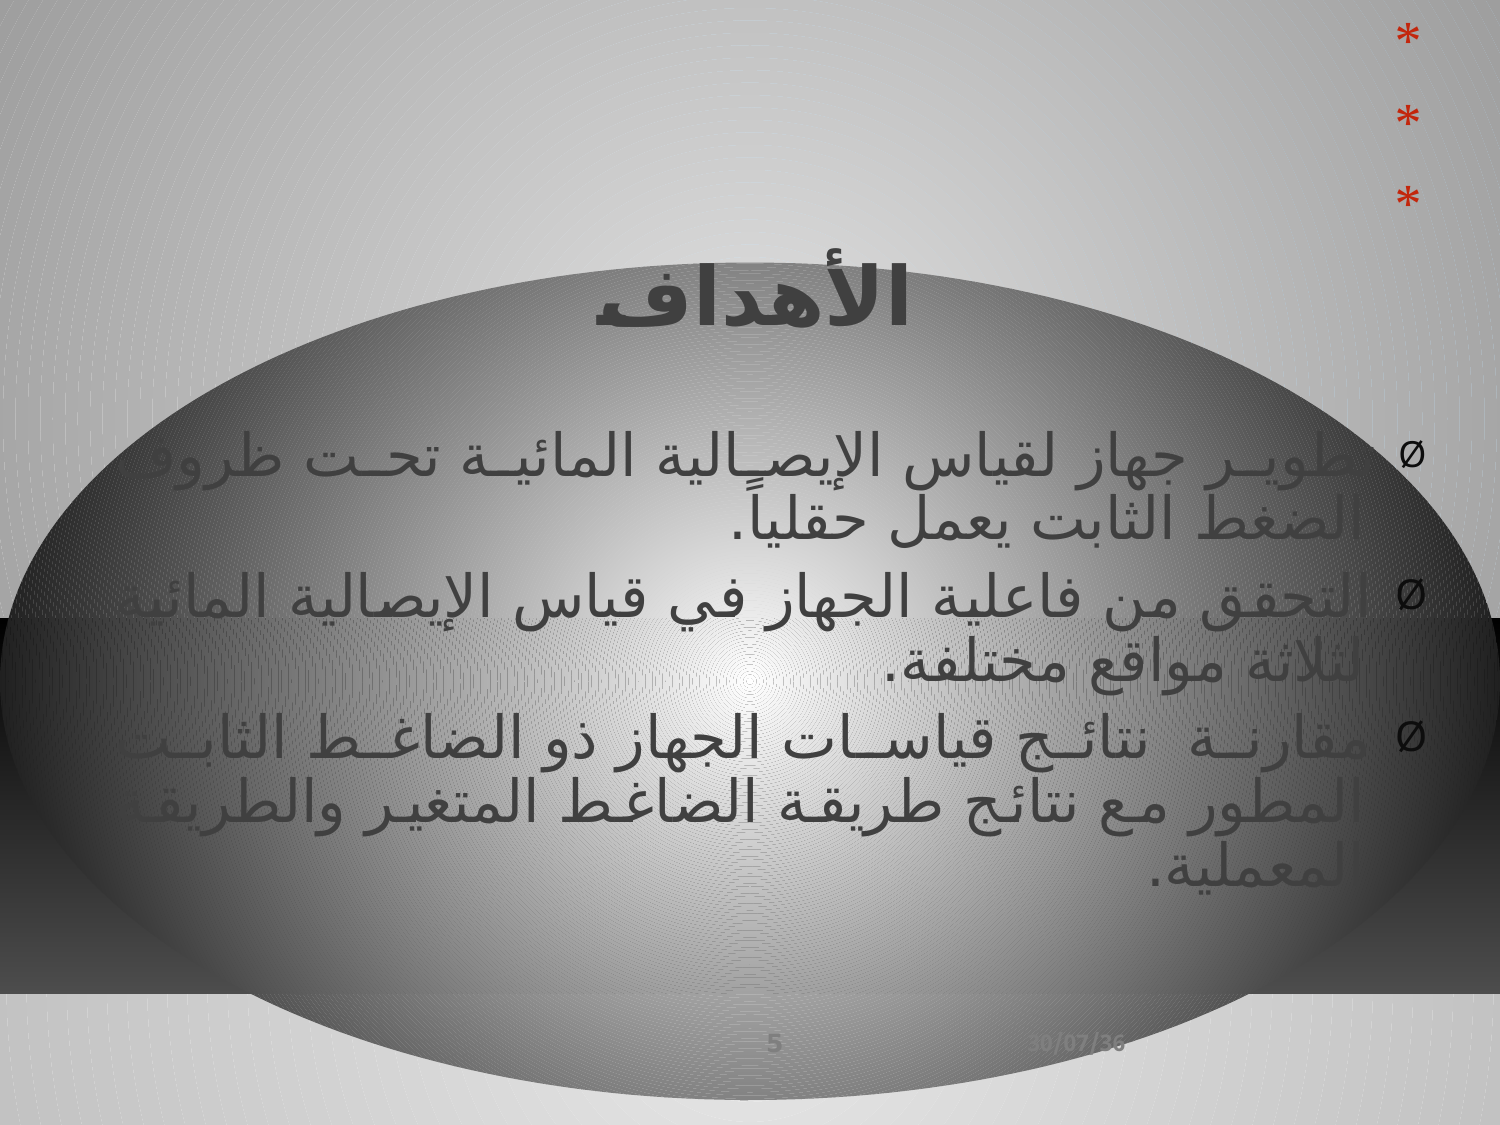

# الأهداف
 تطوير جهاز لقياس الإيصالية المائية تحت ظروف الضغط الثابت يعمل حقلياً.
 التحقق من فاعلية الجهاز في قياس الإيصالية المائية لثلاثة مواقع مختلفة.
 مقارنة نتائج قياسات الجهاز ذو الضاغط الثابت المطور مع نتائج طريقة الضاغط المتغير والطريقة المعملية.
30/07/36